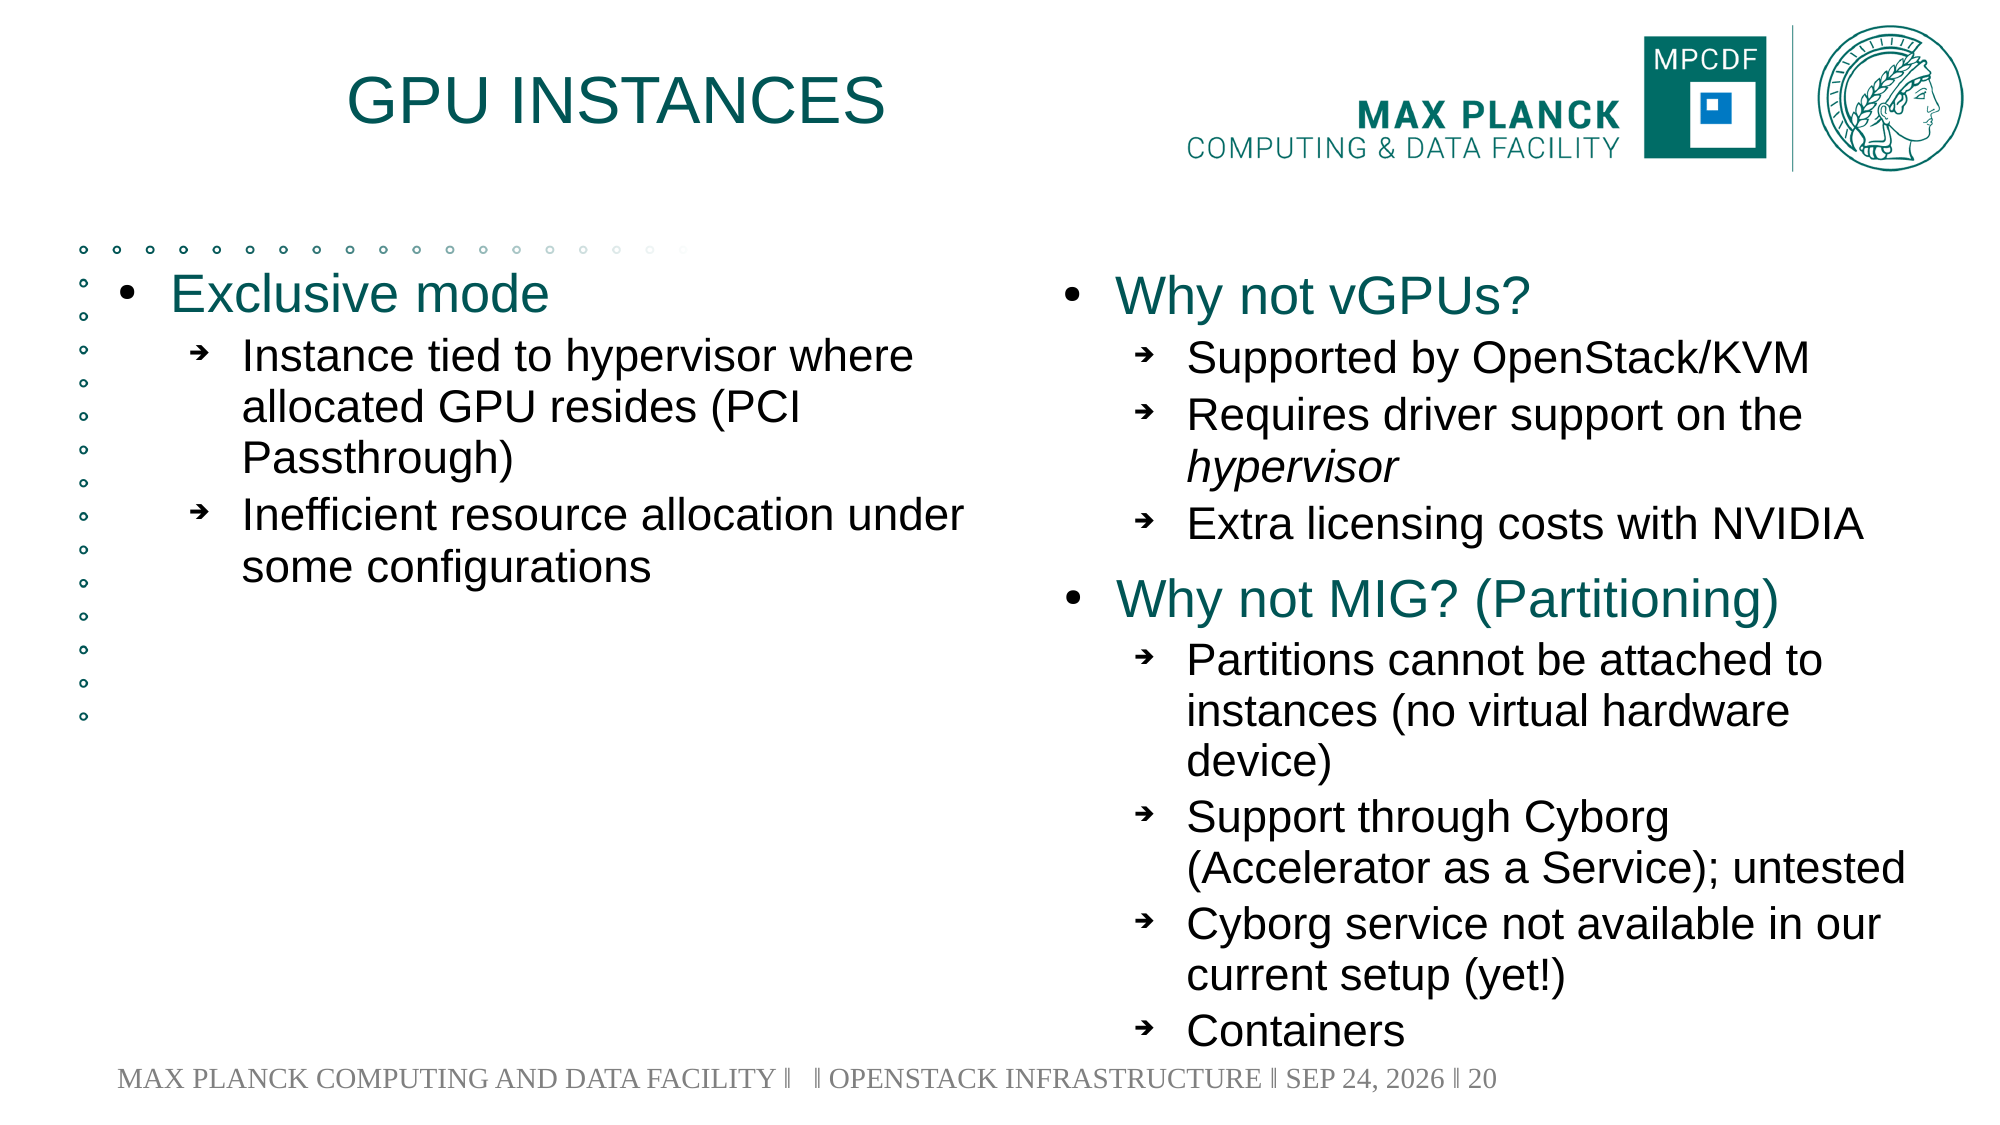

# Gpu instances
Exclusive mode
Instance tied to hypervisor where allocated GPU resides (PCI Passthrough)
Inefficient resource allocation under some configurations
Why not vGPUs?
Supported by OpenStack/KVM
Requires driver support on the hypervisor
Extra licensing costs with NVIDIA
Why not MIG? (Partitioning)
Partitions cannot be attached to instances (no virtual hardware device)
Support through Cyborg (Accelerator as a Service); untested
Cyborg service not available in our current setup (yet!)
Containers
OpenStack Infrastructure